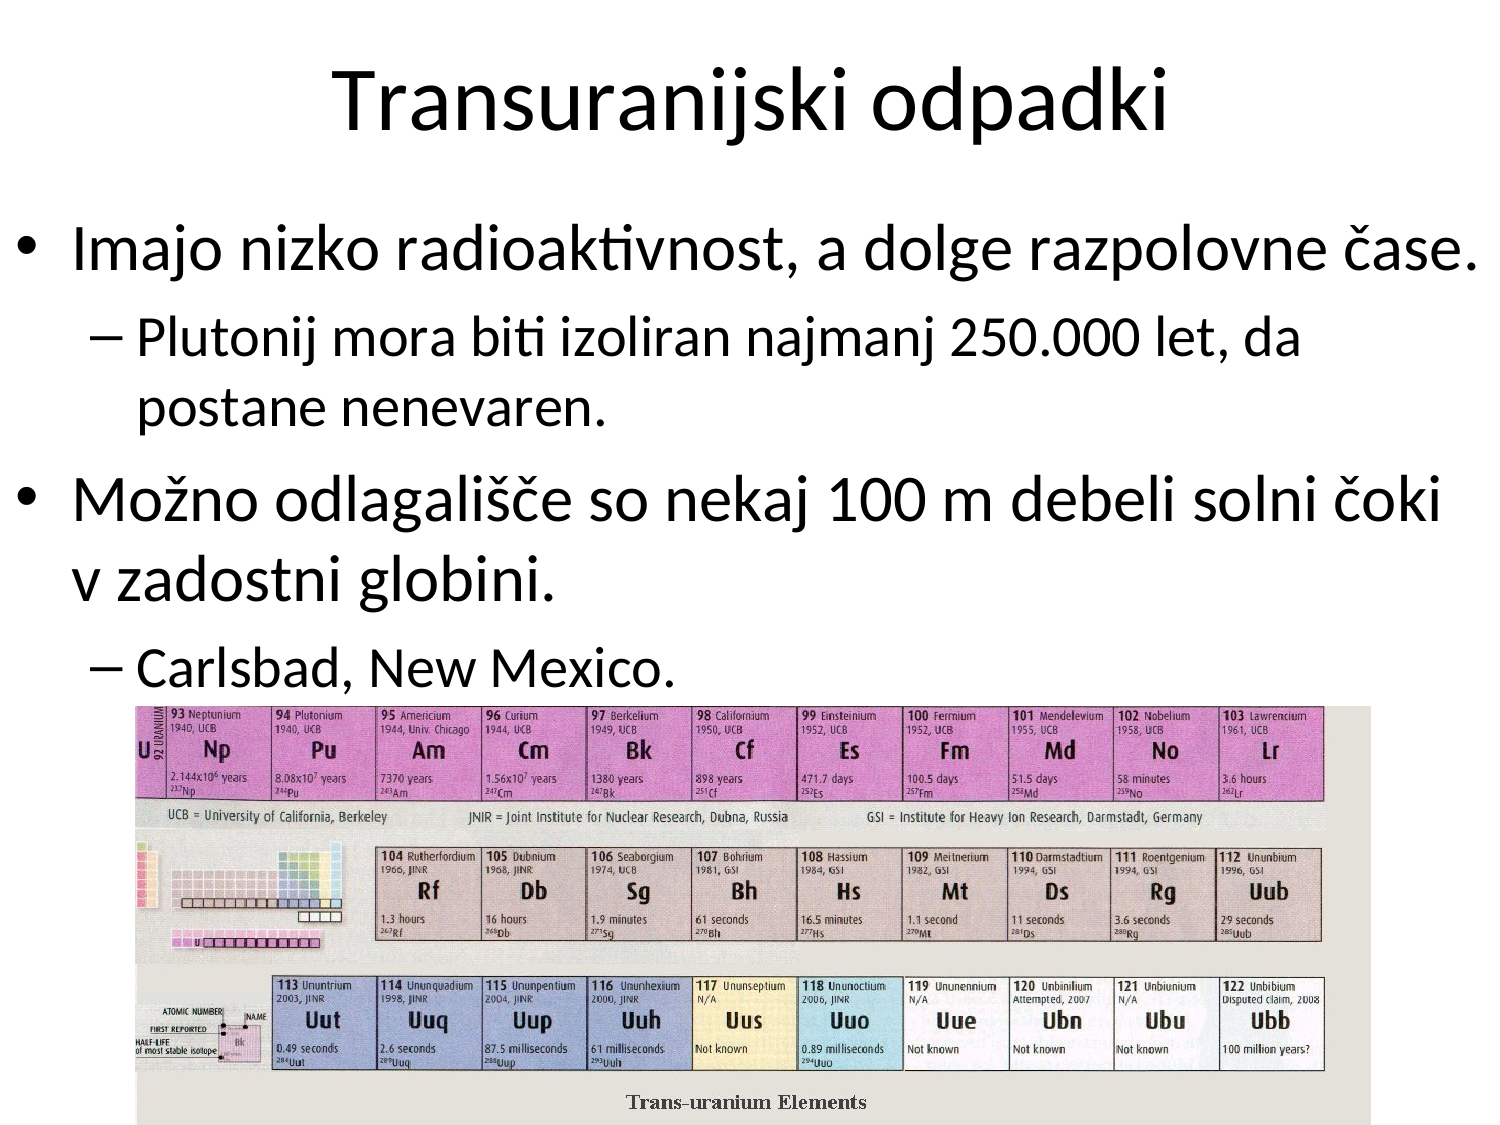

Transuranijski odpadki
Imajo nizko radioaktivnost, a dolge razpolovne čase.
Plutonij mora biti izoliran najmanj 250.000 let, da postane nenevaren.
Možno odlagališče so nekaj 100 m debeli solni čoki v zadostni globini.
Carlsbad, New Mexico.